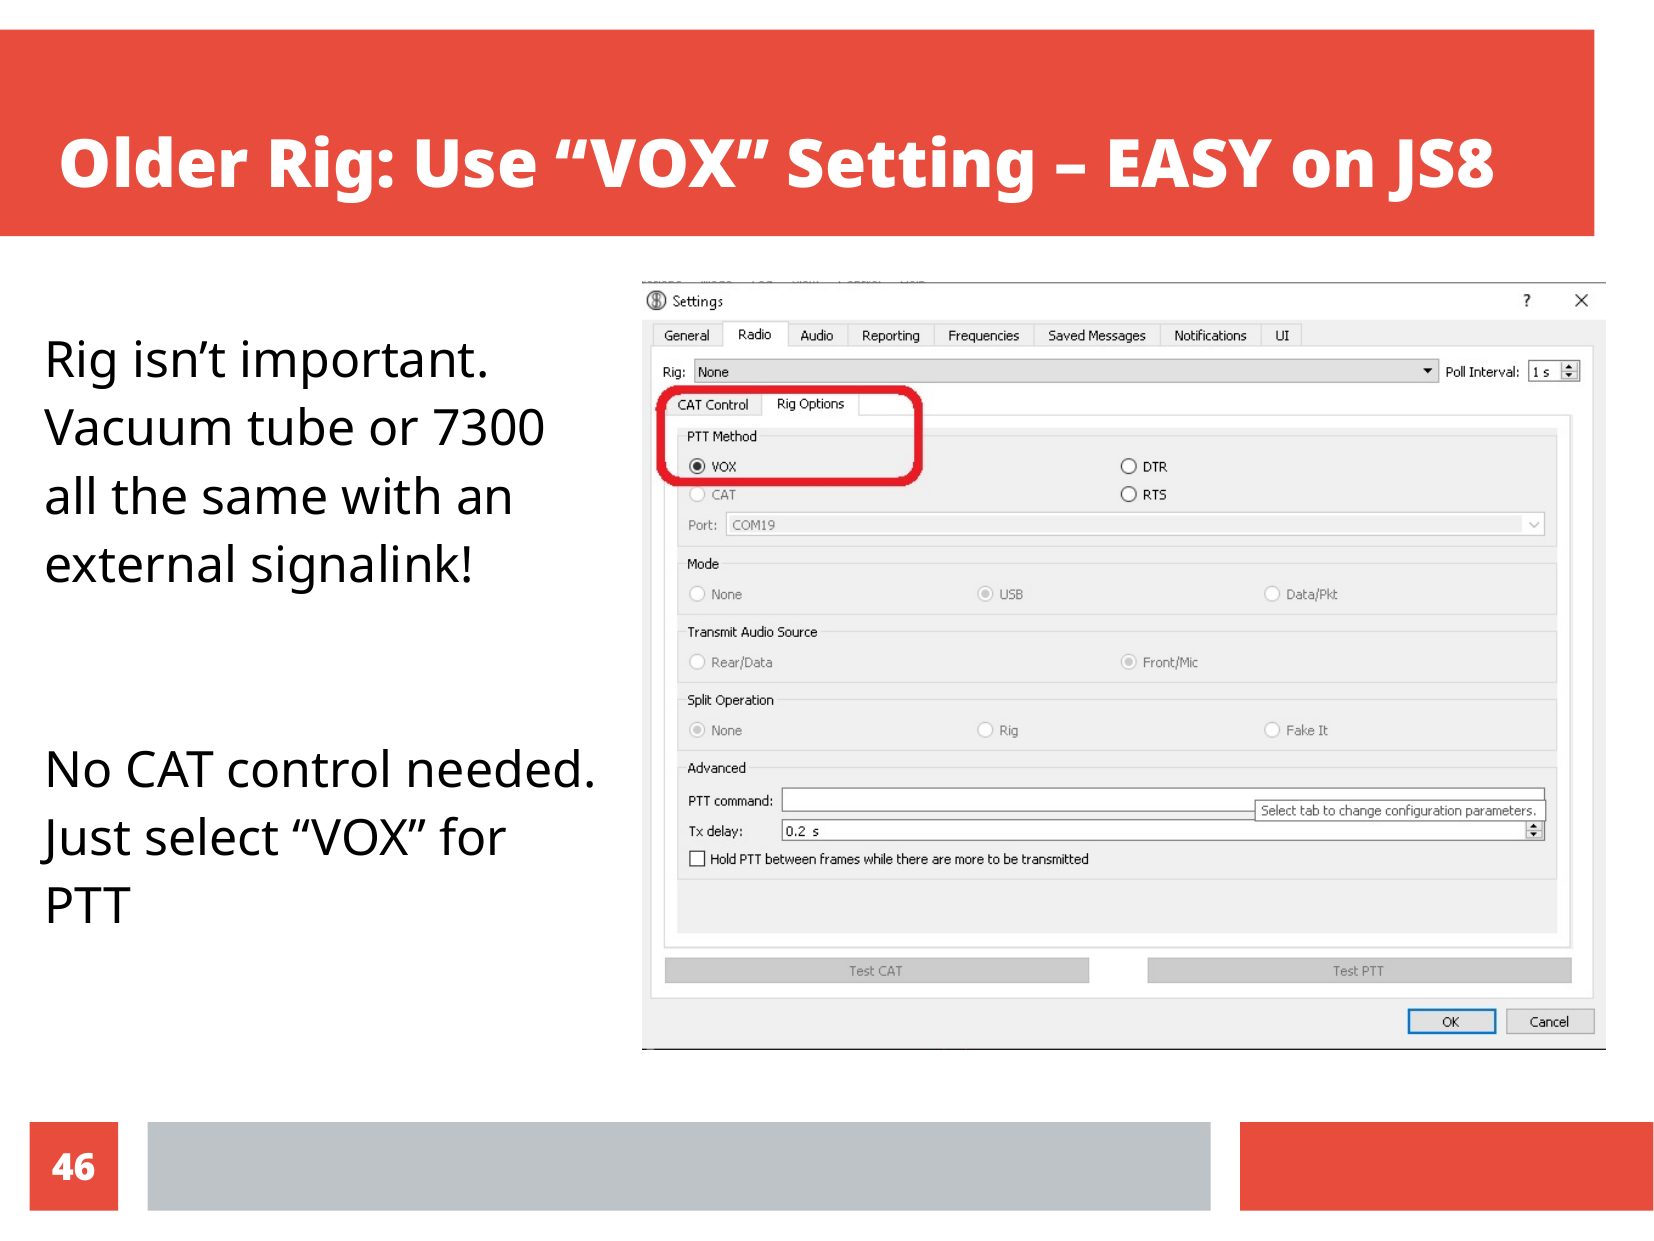

# Older Rig: Use “VOX” Setting – EASY on JS8
Rig isn’t important. Vacuum tube or 7300 all the same with an external signalink!
No CAT control needed.
Just select “VOX” for PTT
46